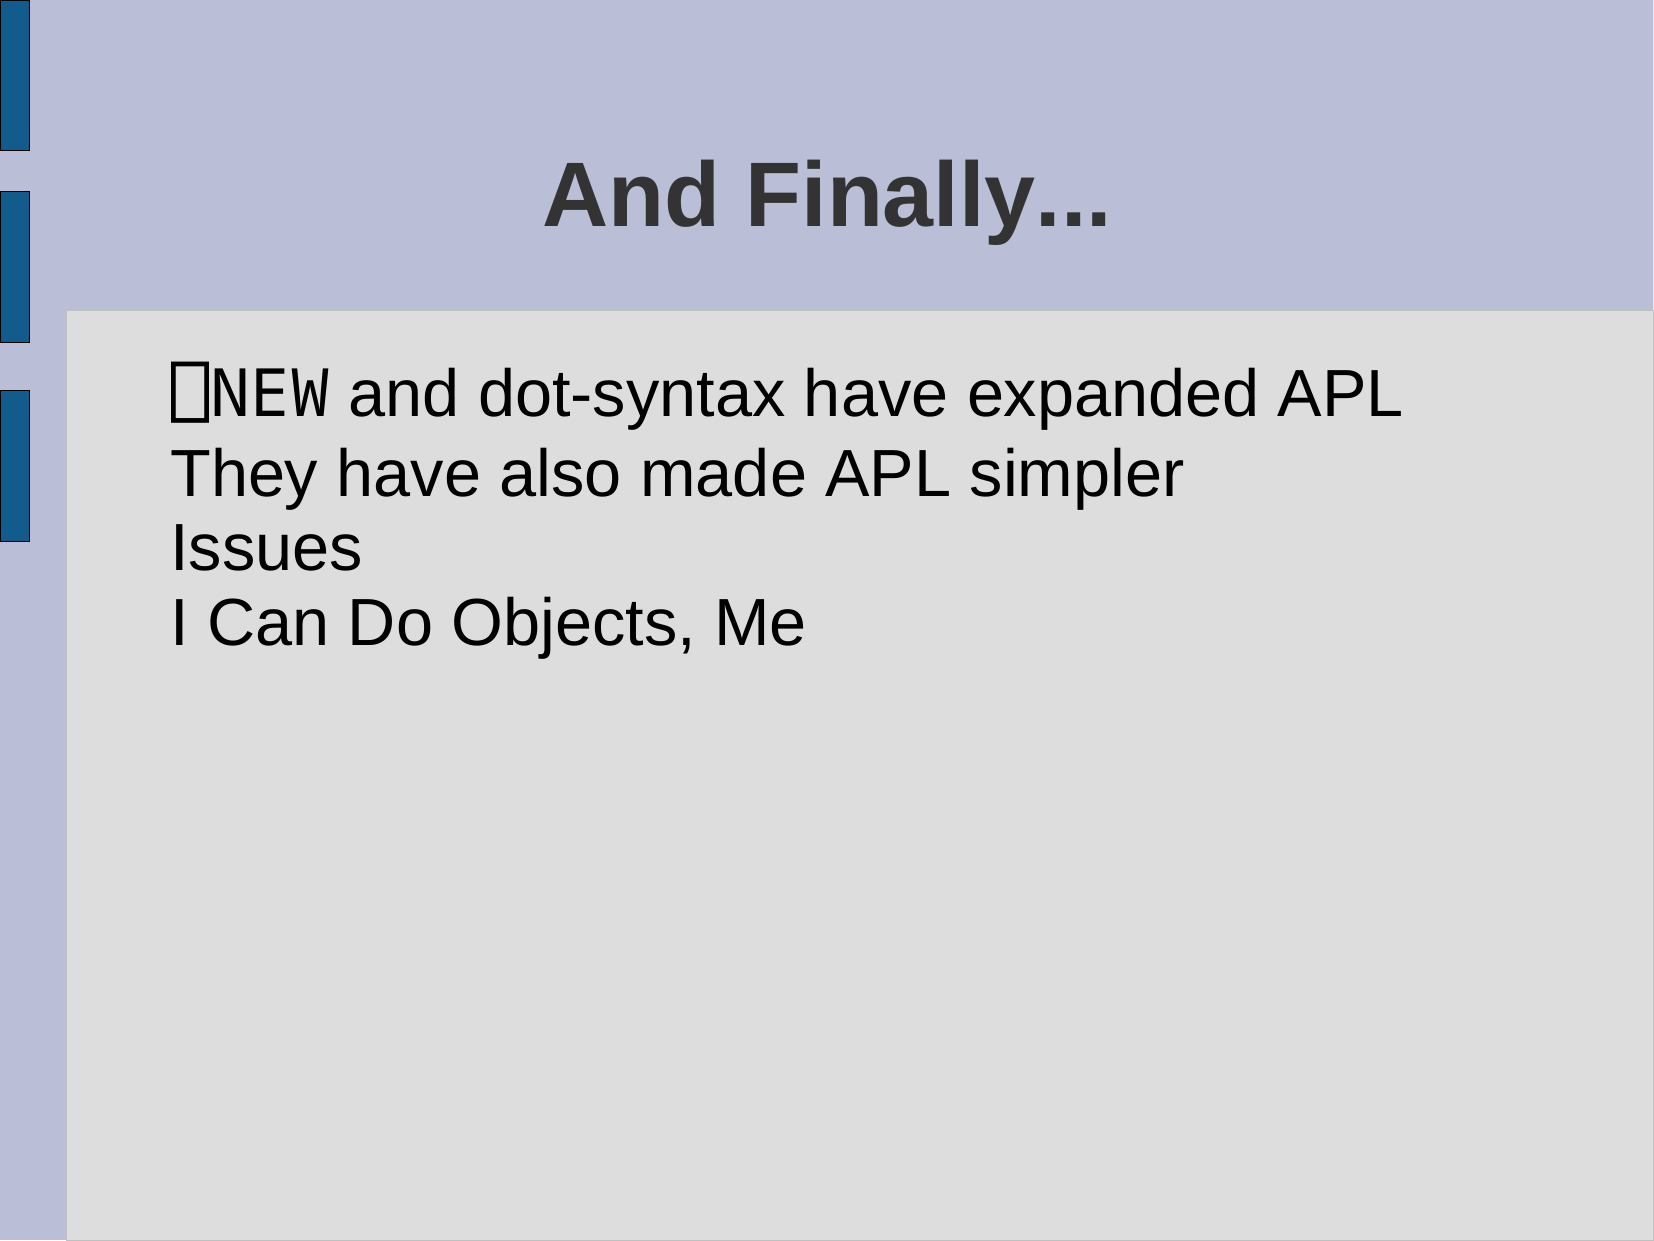

# And Finally...
⎕NEW and dot-syntax have expanded APL
They have also made APL simpler
Issues
I Can Do Objects, Me